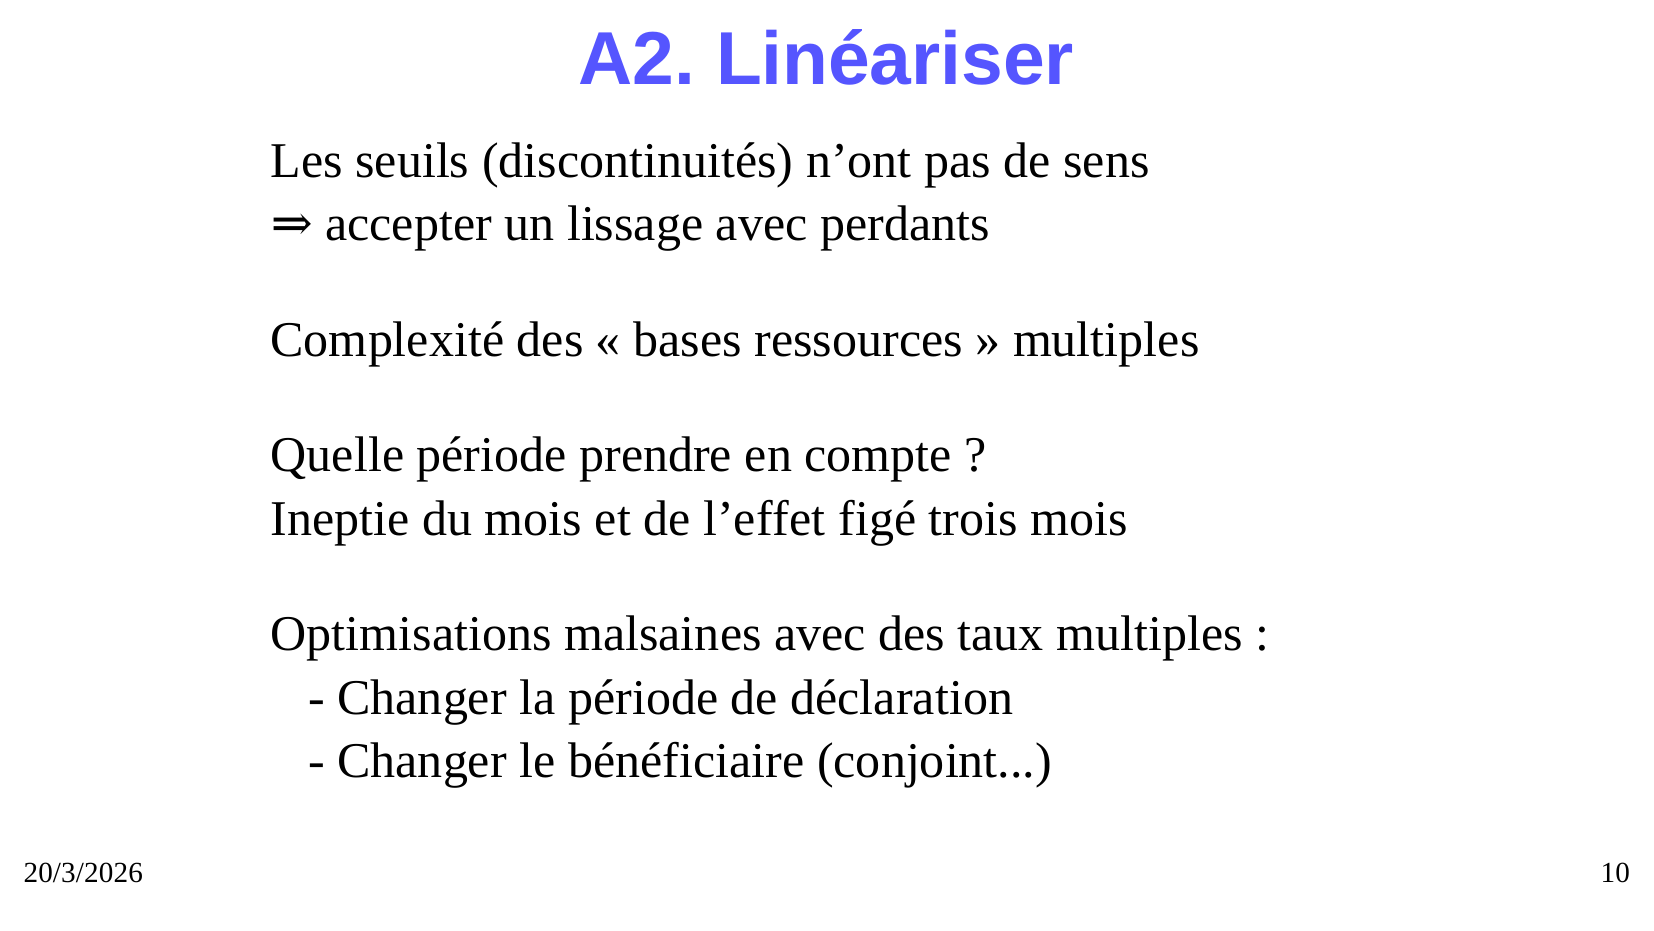

# A2. Linéariser
Les seuils (discontinuités) n’ont pas de sens
⇒ accepter un lissage avec perdants
Complexité des « bases ressources » multiples
Quelle période prendre en compte ?
Ineptie du mois et de l’effet figé trois mois
Optimisations malsaines avec des taux multiples :
 - Changer la période de déclaration
 - Changer le bénéficiaire (conjoint...)
20/3/2026
10